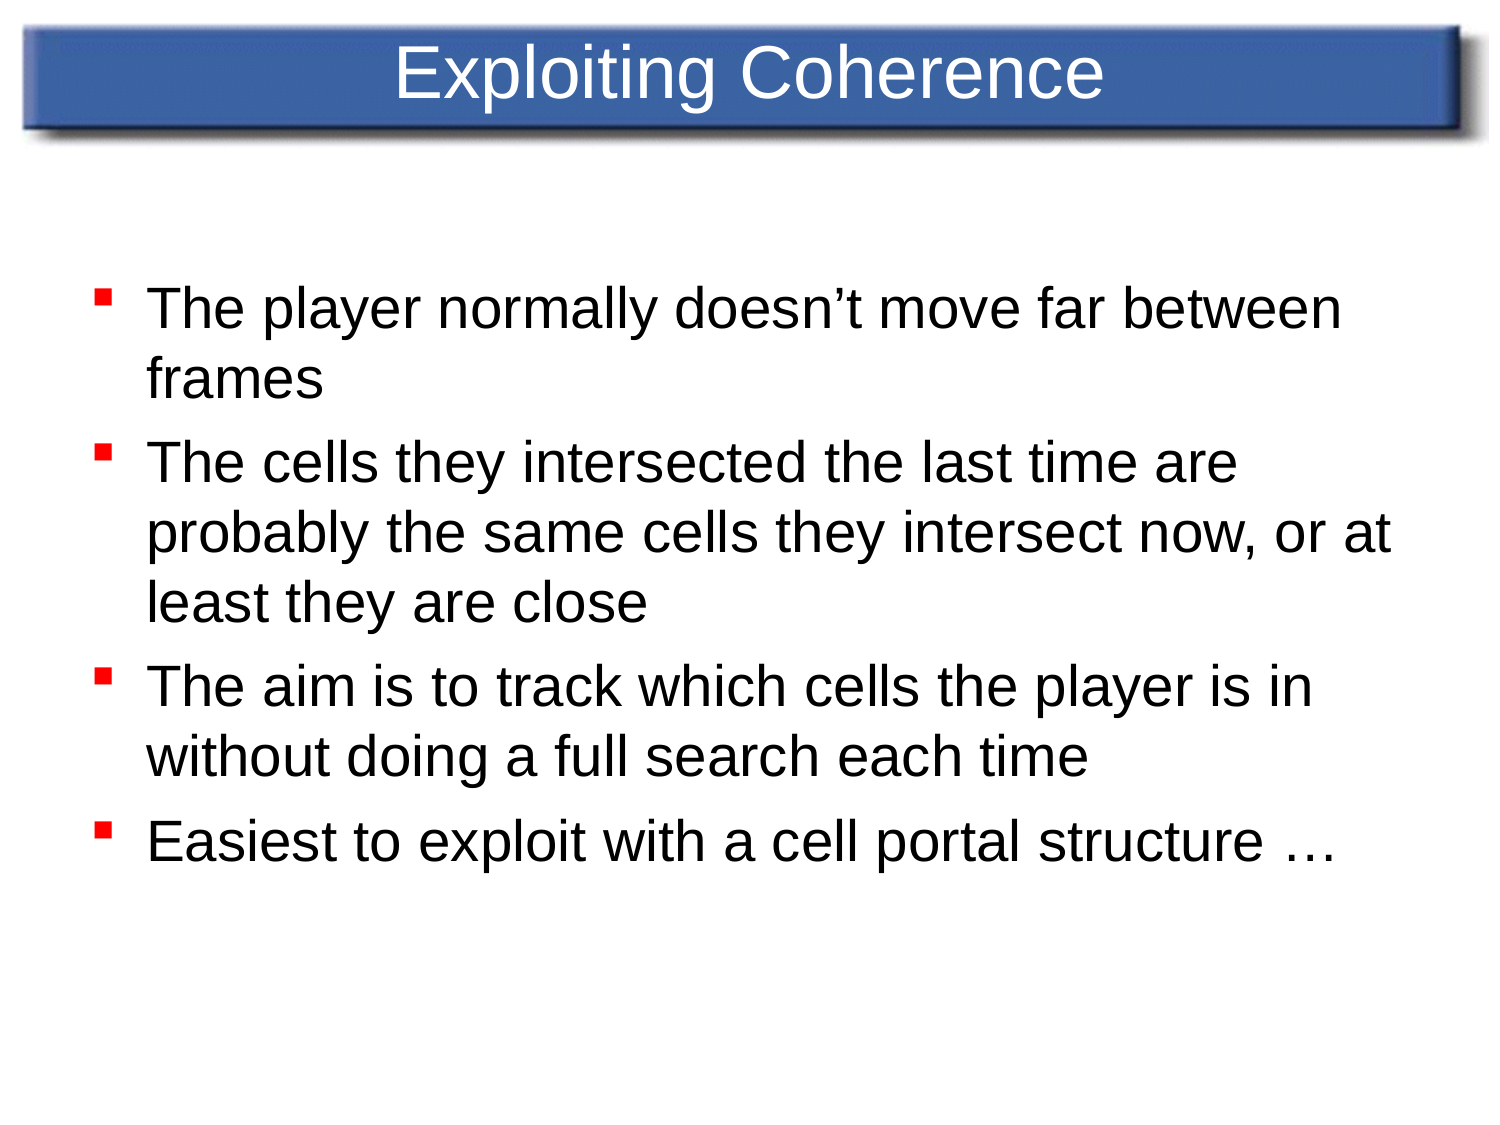

# Exploiting Coherence
The player normally doesn’t move far between frames
The cells they intersected the last time are probably the same cells they intersect now, or at least they are close
The aim is to track which cells the player is in without doing a full search each time
Easiest to exploit with a cell portal structure …